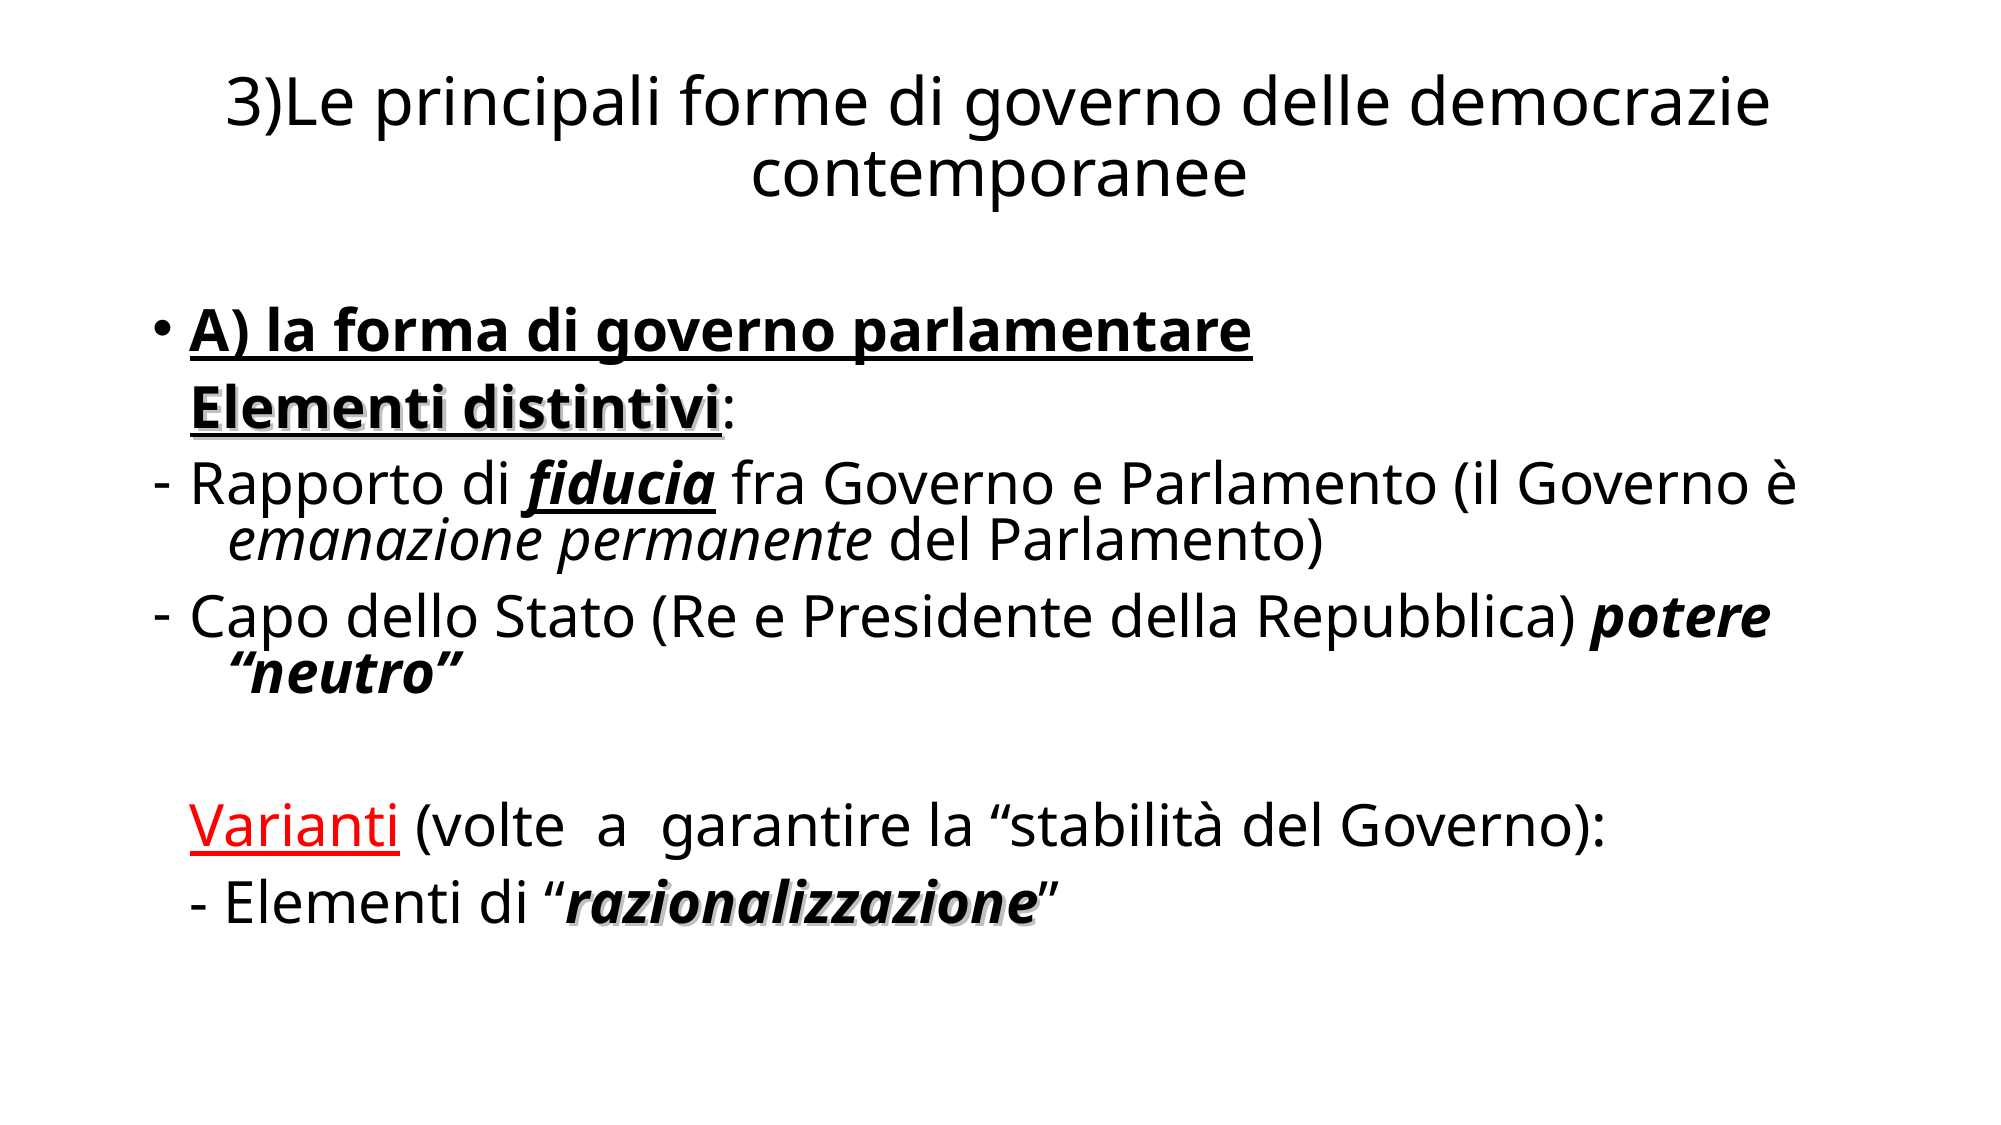

# 3)Le principali forme di governo delle democrazie contemporanee
A) la forma di governo parlamentare
Elementi distintivi:
Rapporto di fiducia fra Governo e Parlamento (il Governo è emanazione permanente del Parlamento)
Capo dello Stato (Re e Presidente della Repubblica) potere “neutro”
Varianti (volte a garantire la “stabilità del Governo):
- Elementi di “razionalizzazione”